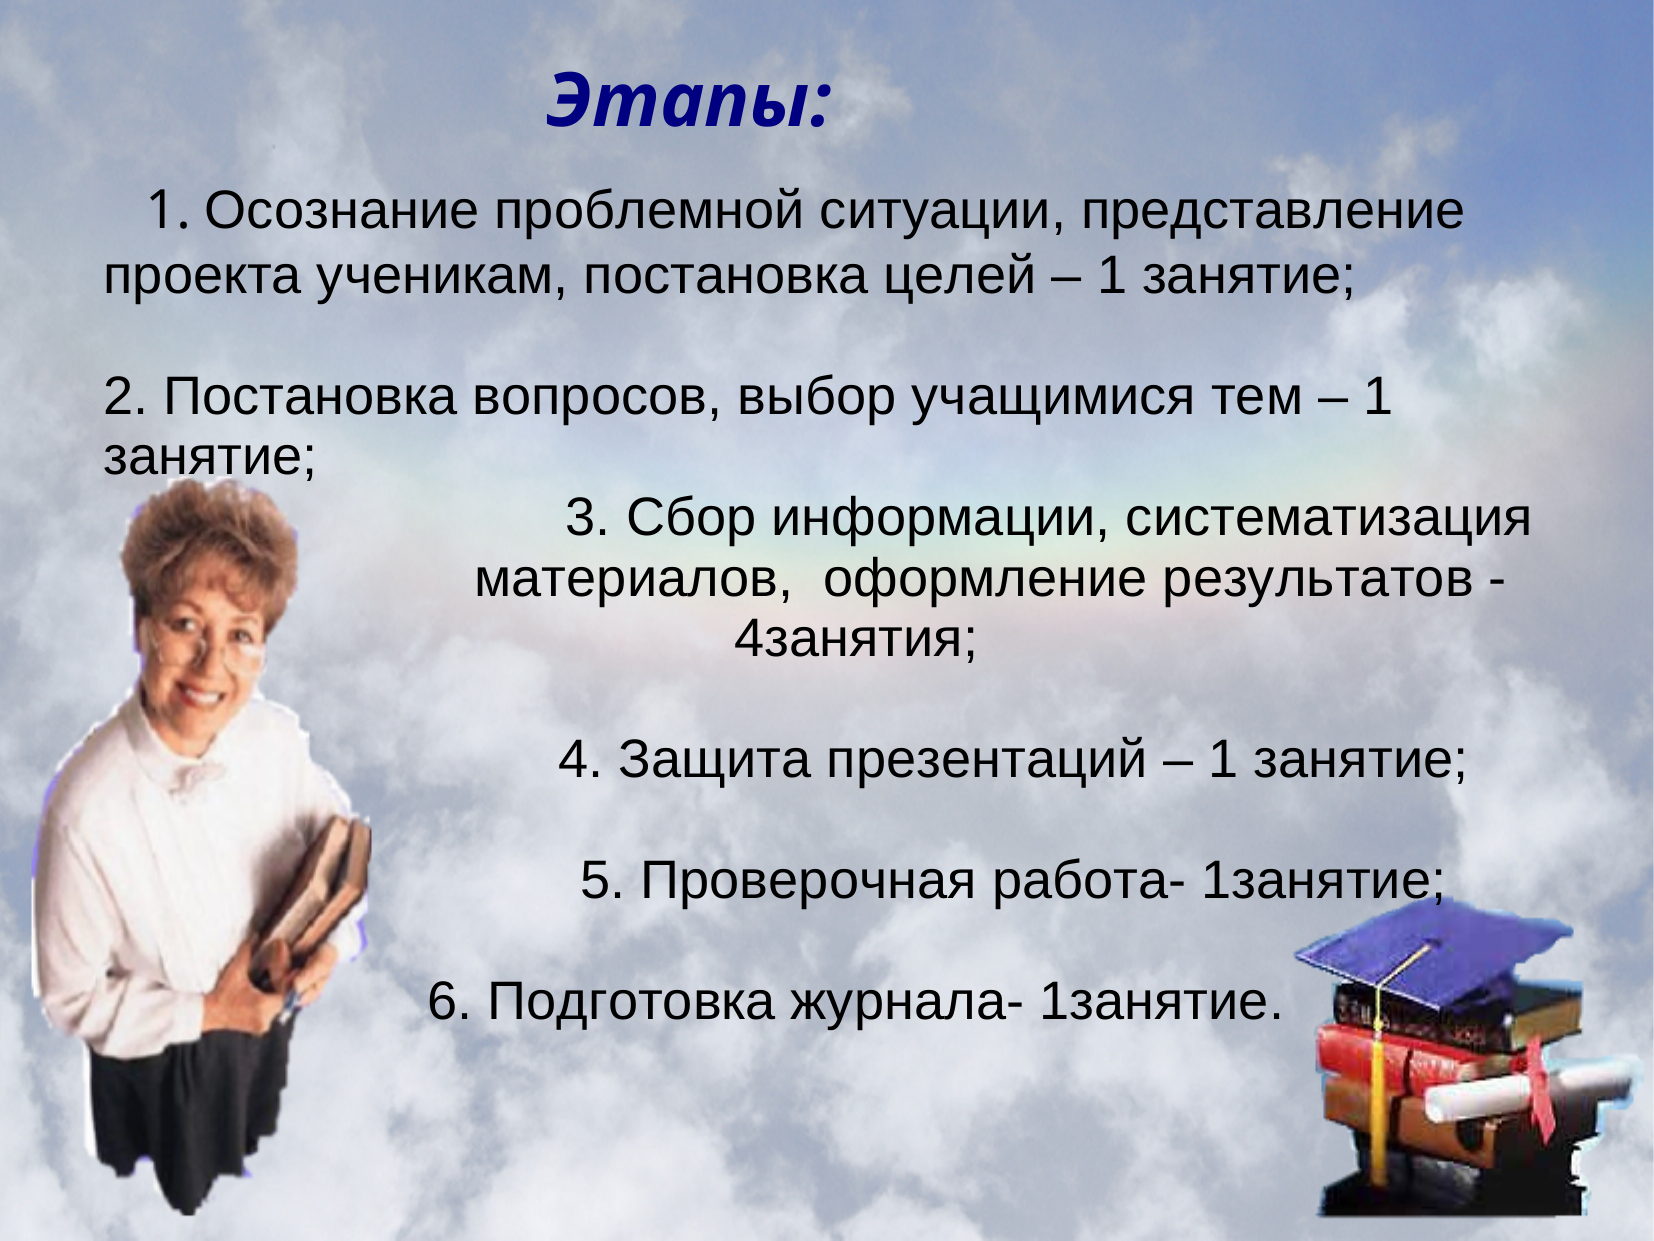

Этапы:
 1. Осознание проблемной ситуации, представление проекта ученикам, постановка целей – 1 занятие;
2. Постановка вопросов, выбор учащимися тем – 1 занятие;
 3. Сбор информации, систематизация
 материалов, оформление результатов - 4занятия;
 4. Защита презентаций – 1 занятие;
 5. Проверочная работа- 1занятие;
6. Подготовка журнала- 1занятие.